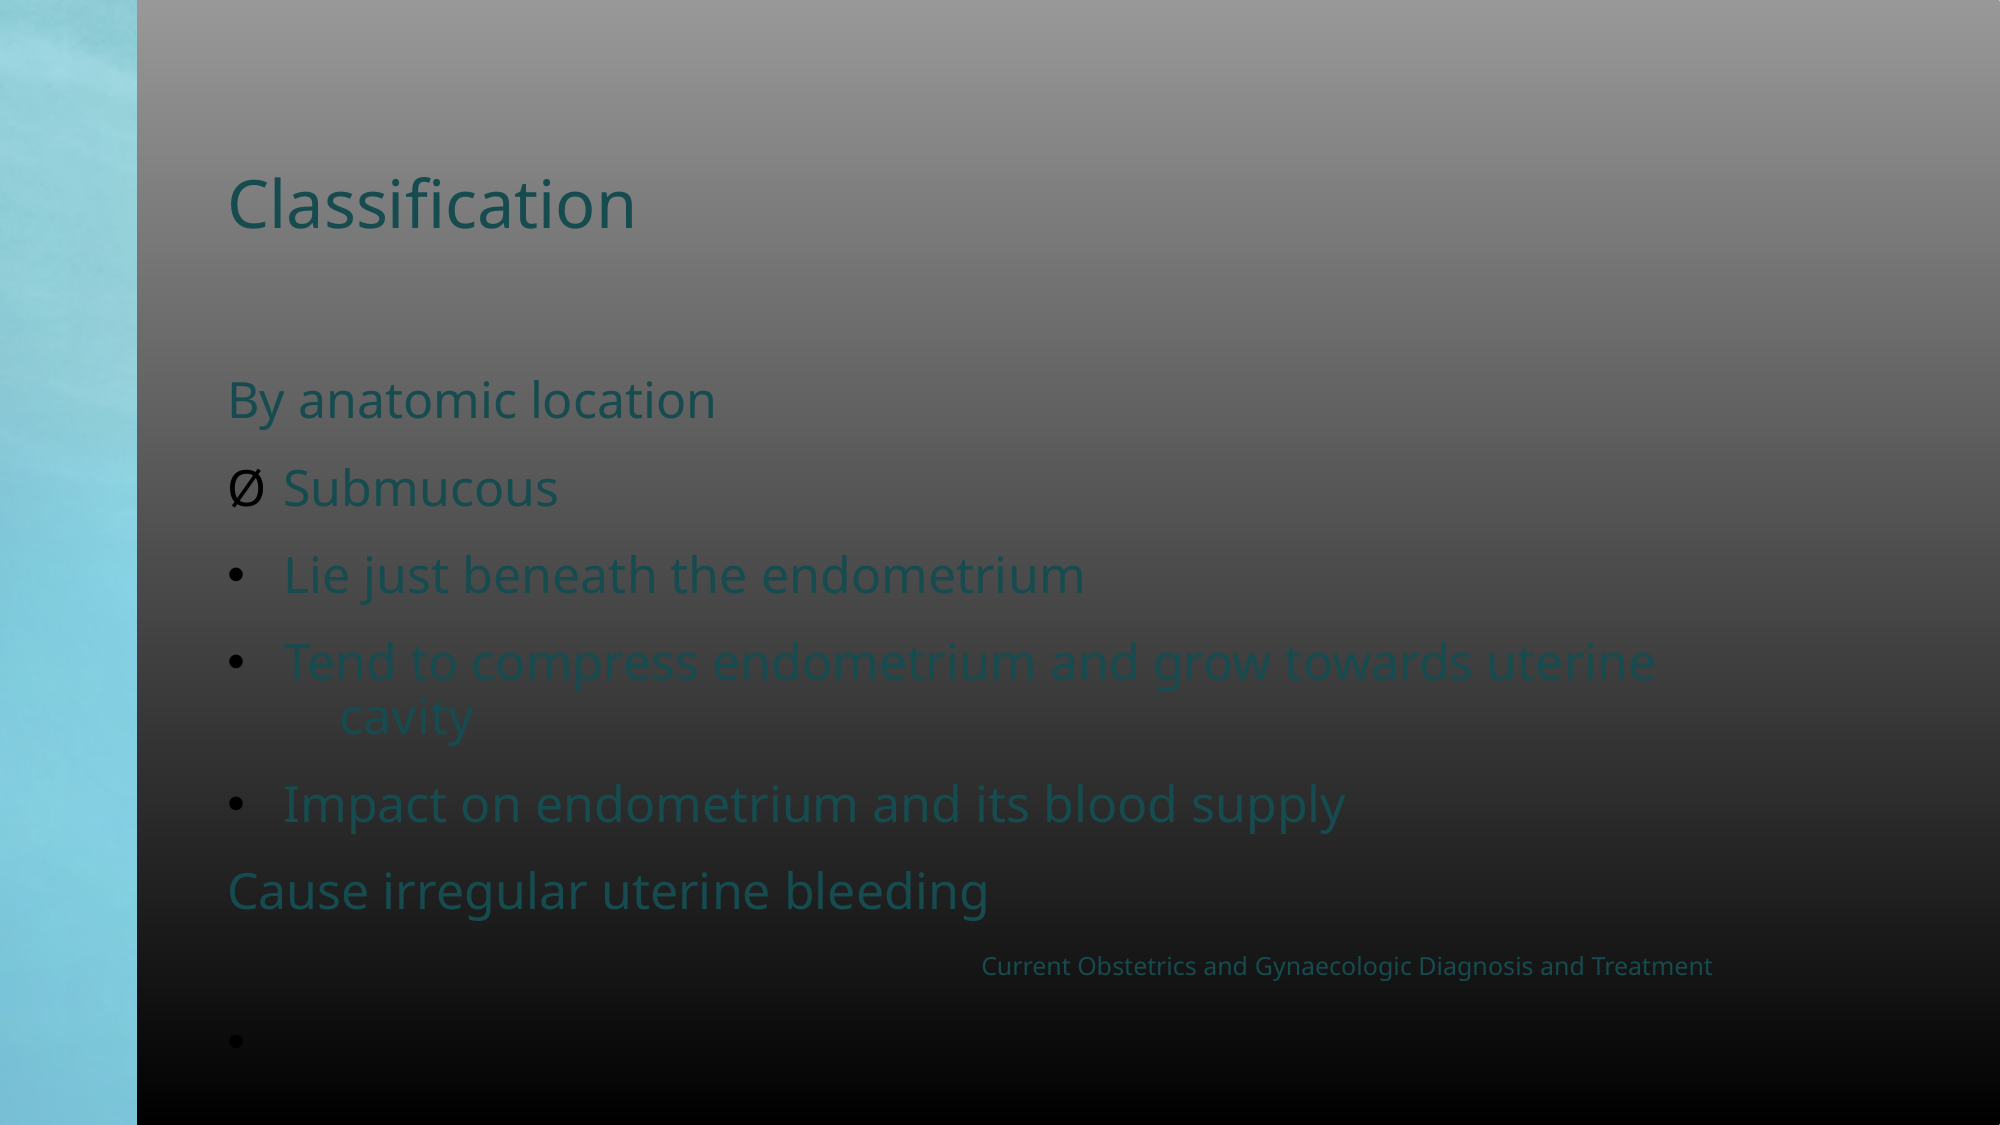

# Classification
By anatomic location
Submucous
Lie just beneath the endometrium
Tend to compress endometrium and grow towards uterine cavity
Impact on endometrium and its blood supply
Cause irregular uterine bleeding
 Current Obstetrics and Gynaecologic Diagnosis and Treatment